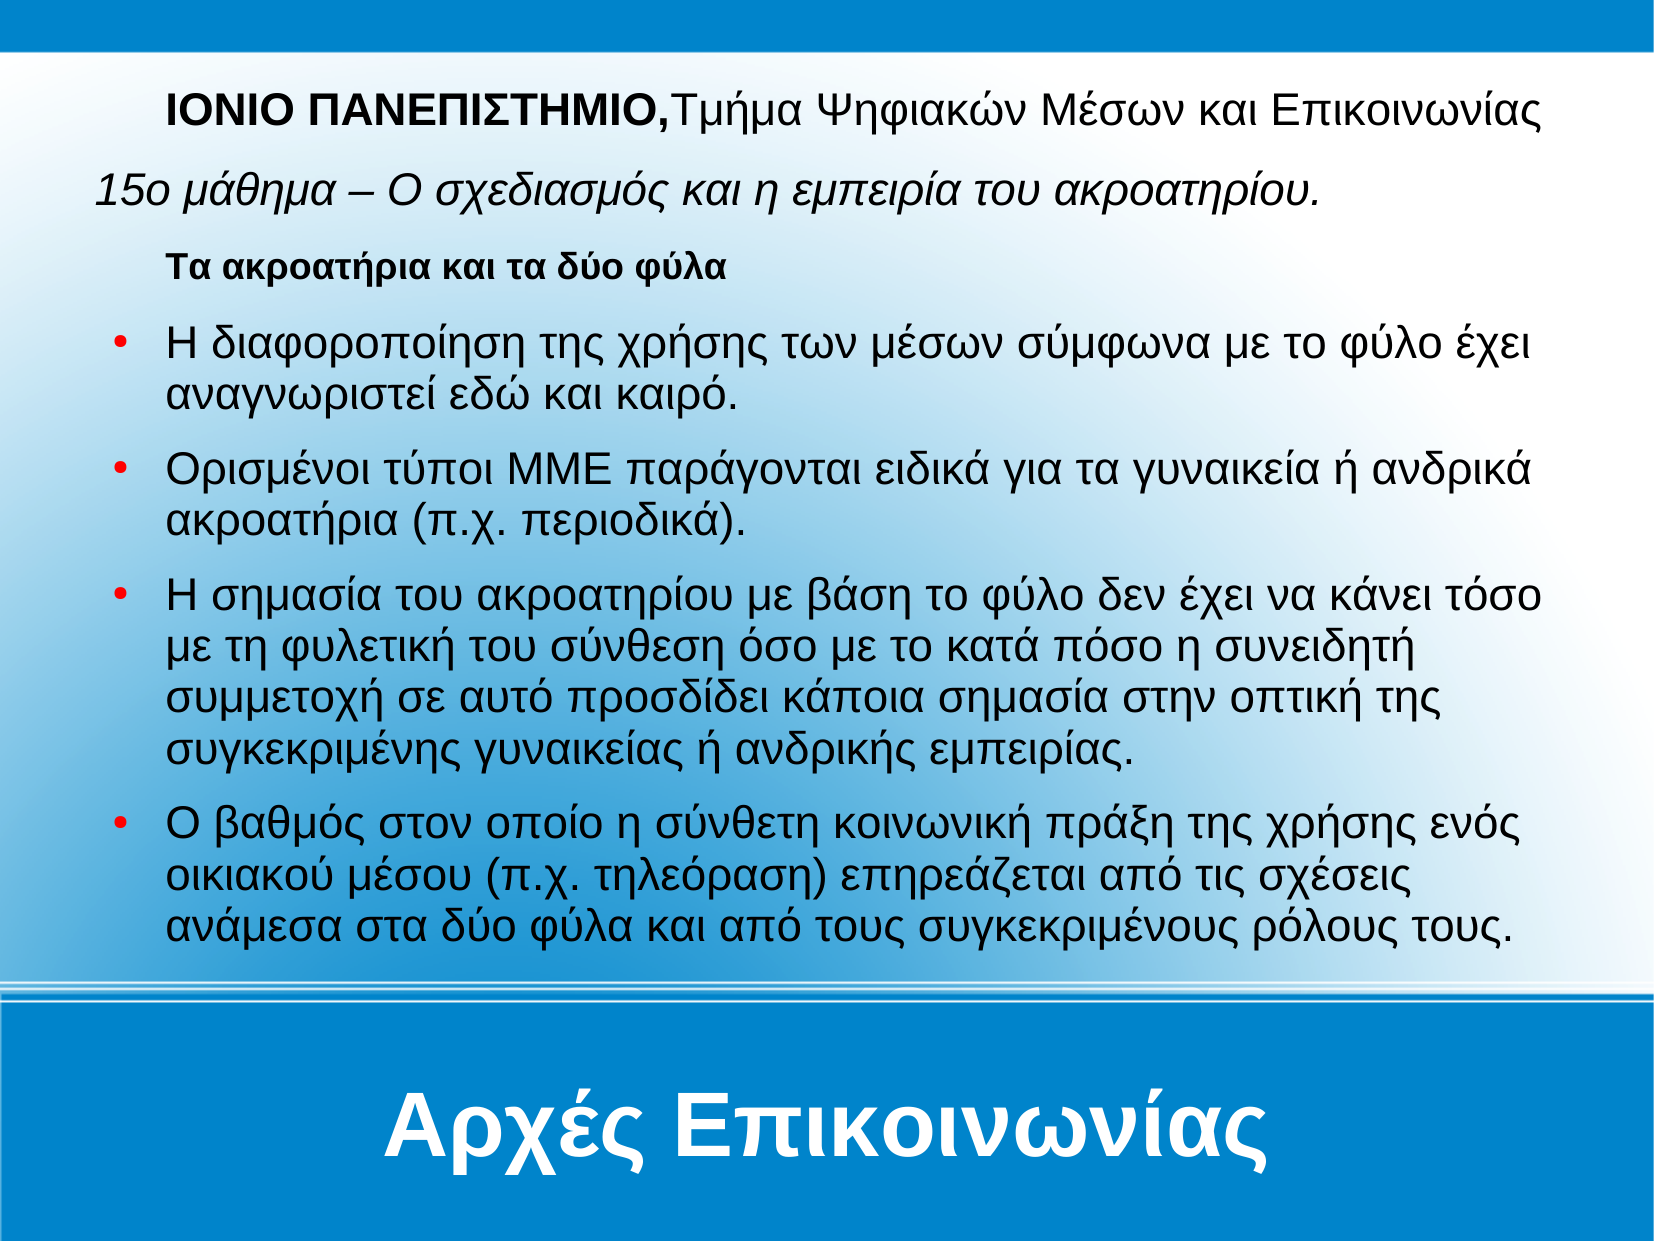

ΙΟΝΙΟ ΠΑΝΕΠΙΣΤΗΜΙΟ,Τμήμα Ψηφιακών Μέσων και Επικοινωνίας
15ο μάθημα – Ο σχεδιασμός και η εμπειρία του ακροατηρίου.
Τα ακροατήρια και τα δύο φύλα
Η διαφοροποίηση της χρήσης των μέσων σύμφωνα με το φύλο έχει αναγνωριστεί εδώ και καιρό.
Ορισμένοι τύποι ΜΜΕ παράγονται ειδικά για τα γυναικεία ή ανδρικά ακροατήρια (π.χ. περιοδικά).
Η σημασία του ακροατηρίου με βάση το φύλο δεν έχει να κάνει τόσο με τη φυλετική του σύνθεση όσο με το κατά πόσο η συνειδητή συμμετοχή σε αυτό προσδίδει κάποια σημασία στην οπτική της συγκεκριμένης γυναικείας ή ανδρικής εμπειρίας.
Ο βαθμός στον οποίο η σύνθετη κοινωνική πράξη της χρήσης ενός οικιακού μέσου (π.χ. τηλεόραση) επηρεάζεται από τις σχέσεις ανάμεσα στα δύο φύλα και από τους συγκεκριμένους ρόλους τους.
# Αρχές Επικοινωνίας